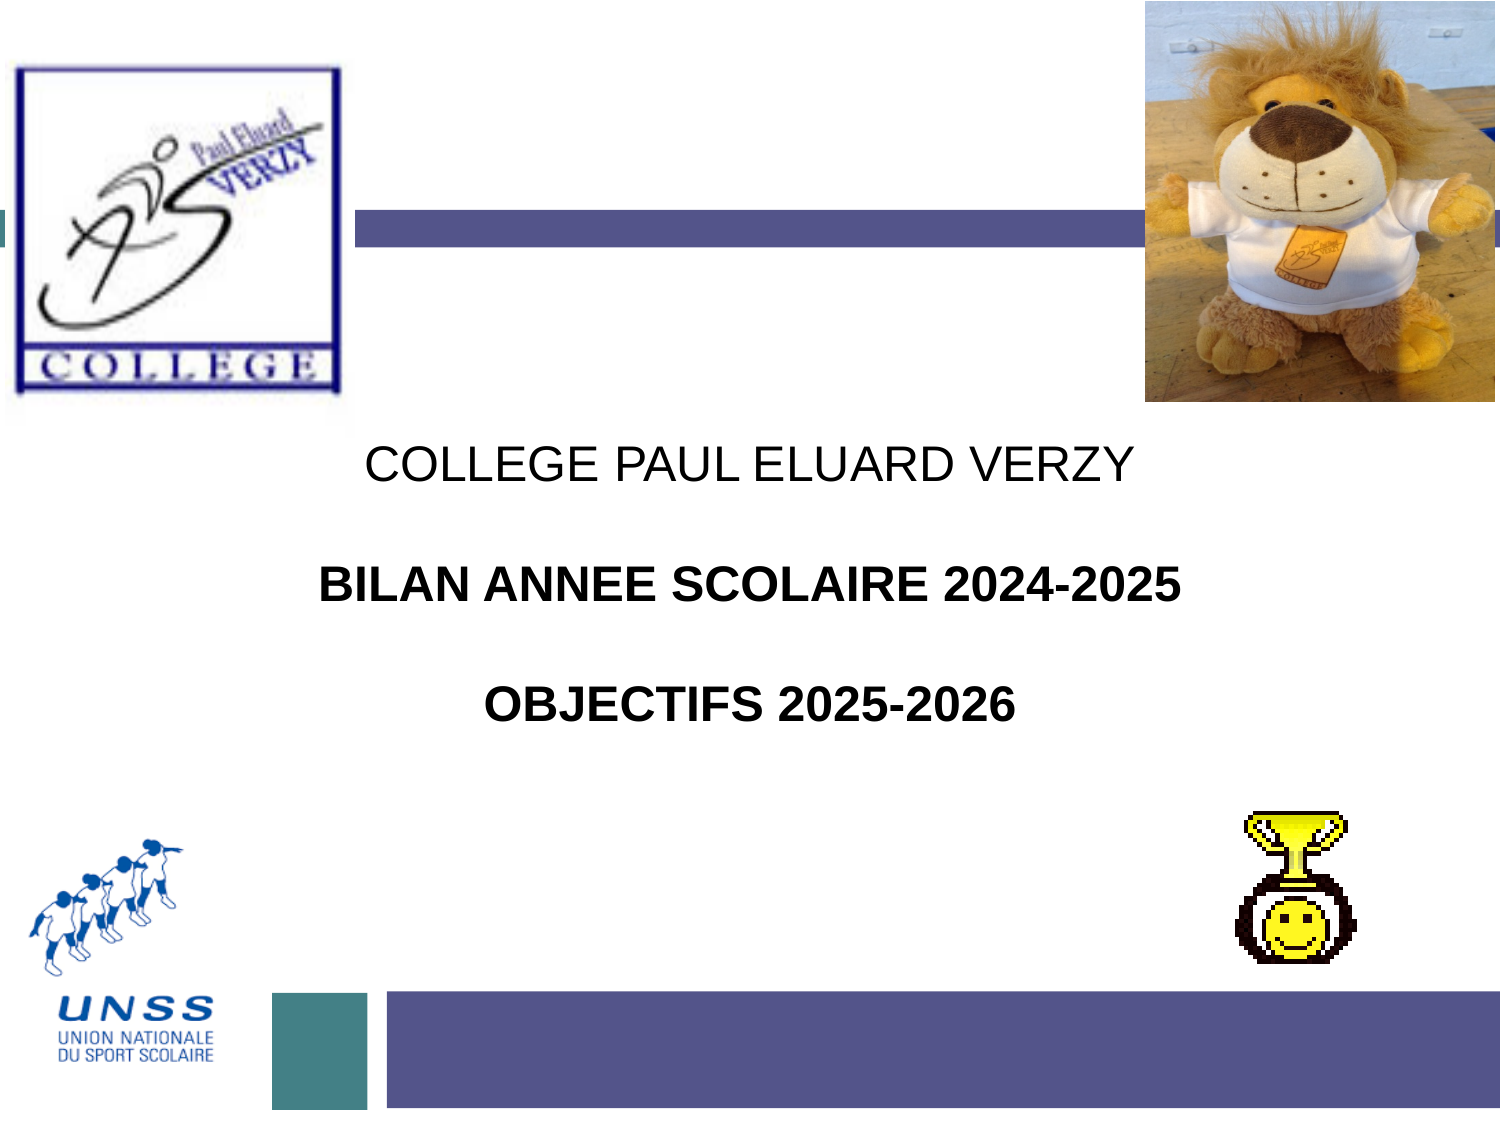

# COLLEGE PAUL ELUARD VERZY
BILAN ANNEE SCOLAIRE 2024-2025
OBJECTIFS 2025-2026